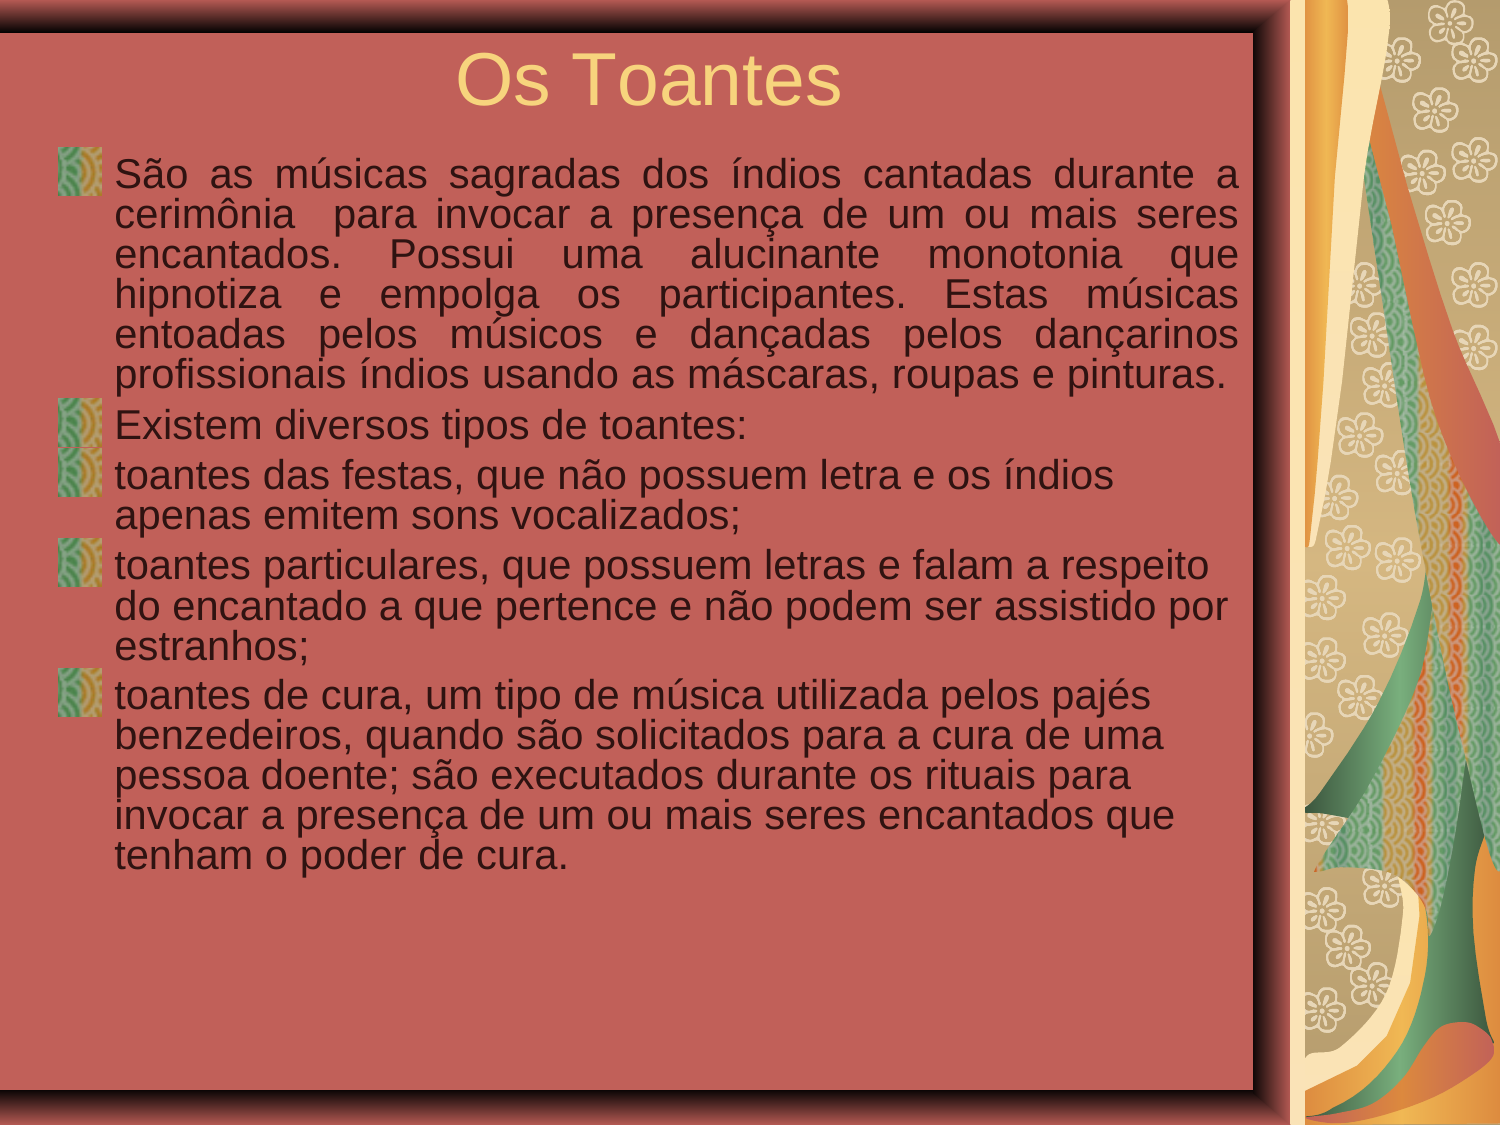

# Os Toantes
São as músicas sagradas dos índios cantadas durante a cerimônia para invocar a presença de um ou mais seres encantados. Possui uma alucinante monotonia que hipnotiza e empolga os participantes. Estas músicas entoadas pelos músicos e dançadas pelos dançarinos profissionais índios usando as máscaras, roupas e pinturas.
Existem diversos tipos de toantes:
toantes das festas, que não possuem letra e os índios apenas emitem sons vocalizados;
toantes particulares, que possuem letras e falam a respeito do encantado a que pertence e não podem ser assistido por estranhos;
toantes de cura, um tipo de música utilizada pelos pajés benzedeiros, quando são solicitados para a cura de uma pessoa doente; são executados durante os rituais para invocar a presença de um ou mais seres encantados que tenham o poder de cura.